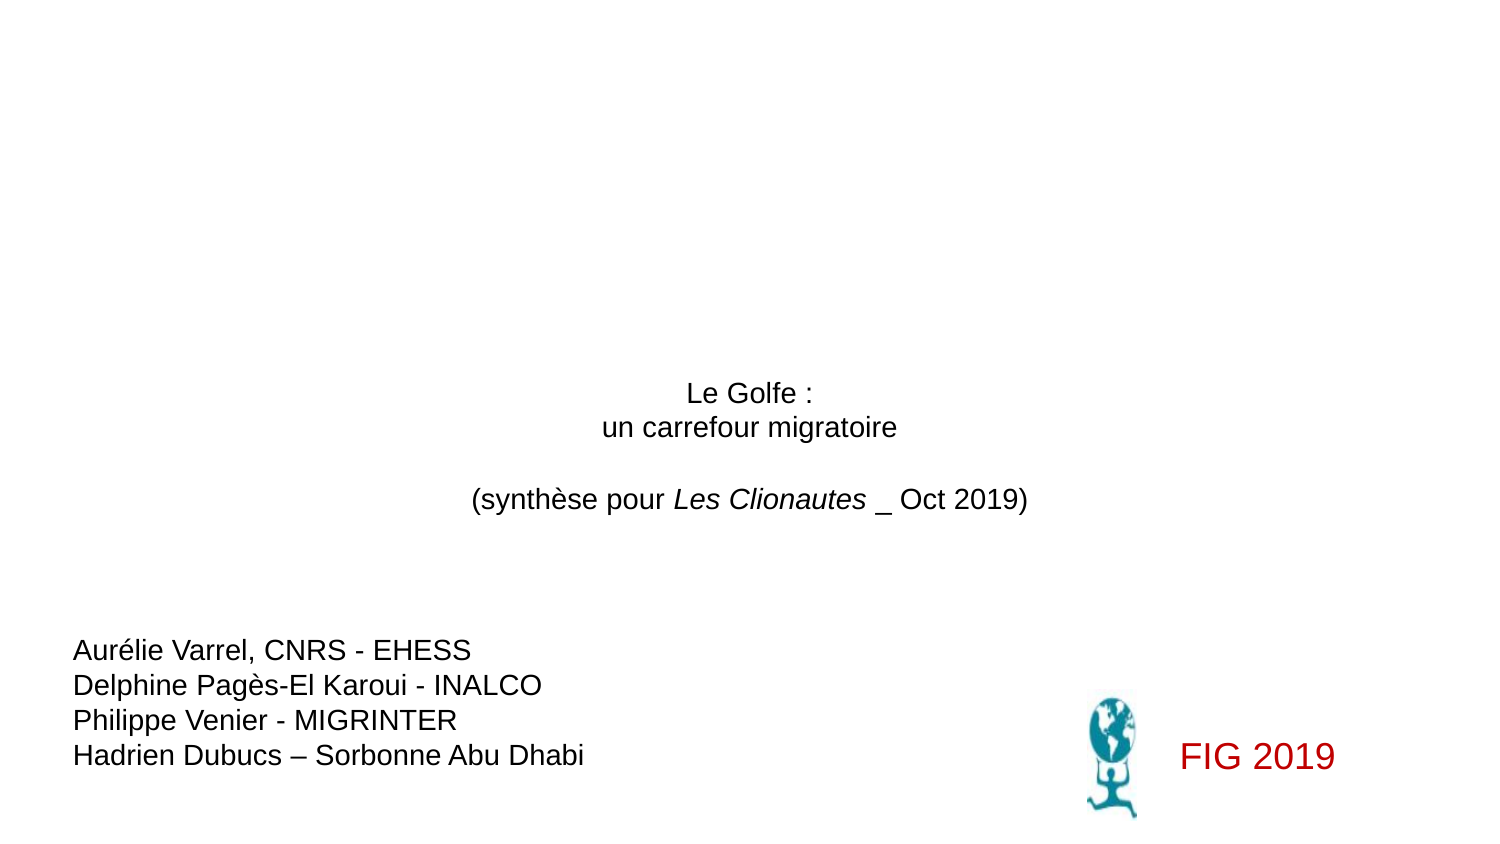

# Le Golfe : un carrefour migratoire
(synthèse pour Les Clionautes _ Oct 2019)
Aurélie Varrel, CNRS - EHESS
Delphine Pagès-El Karoui - INALCO
Philippe Venier - MIGRINTER
Hadrien Dubucs – Sorbonne Abu Dhabi
FIG 2019